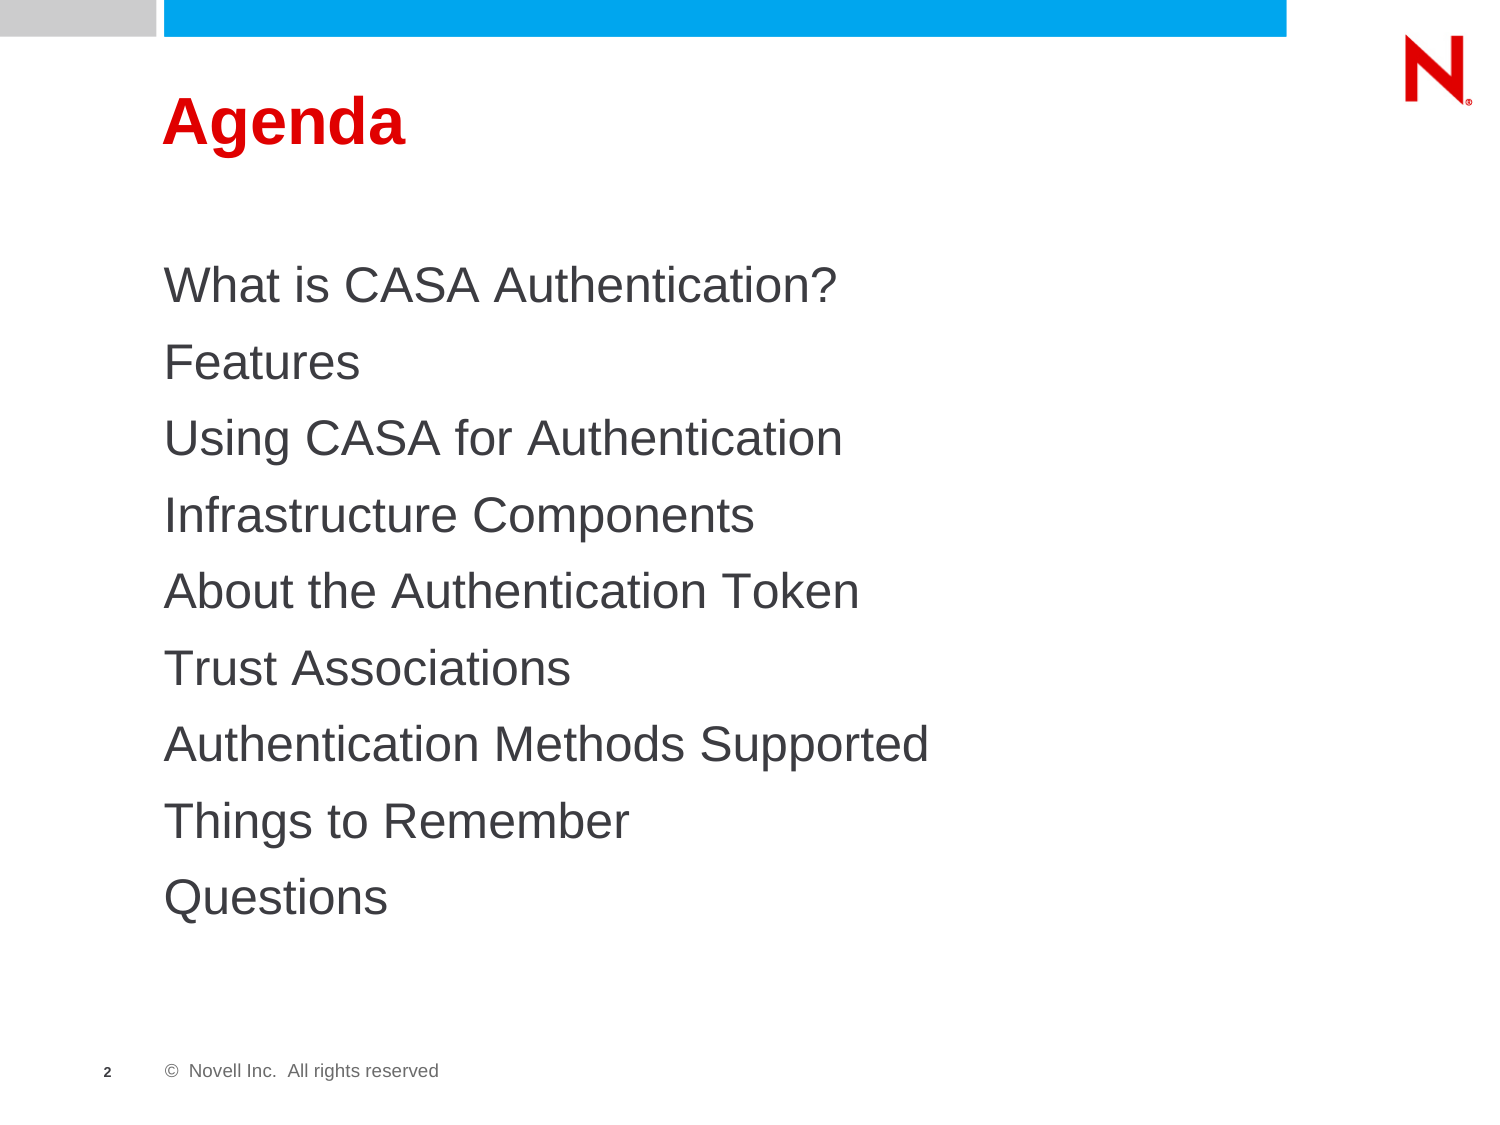

# Agenda
What is CASA Authentication?
Features
Using CASA for Authentication
Infrastructure Components
About the Authentication Token
Trust Associations
Authentication Methods Supported
Things to Remember
Questions